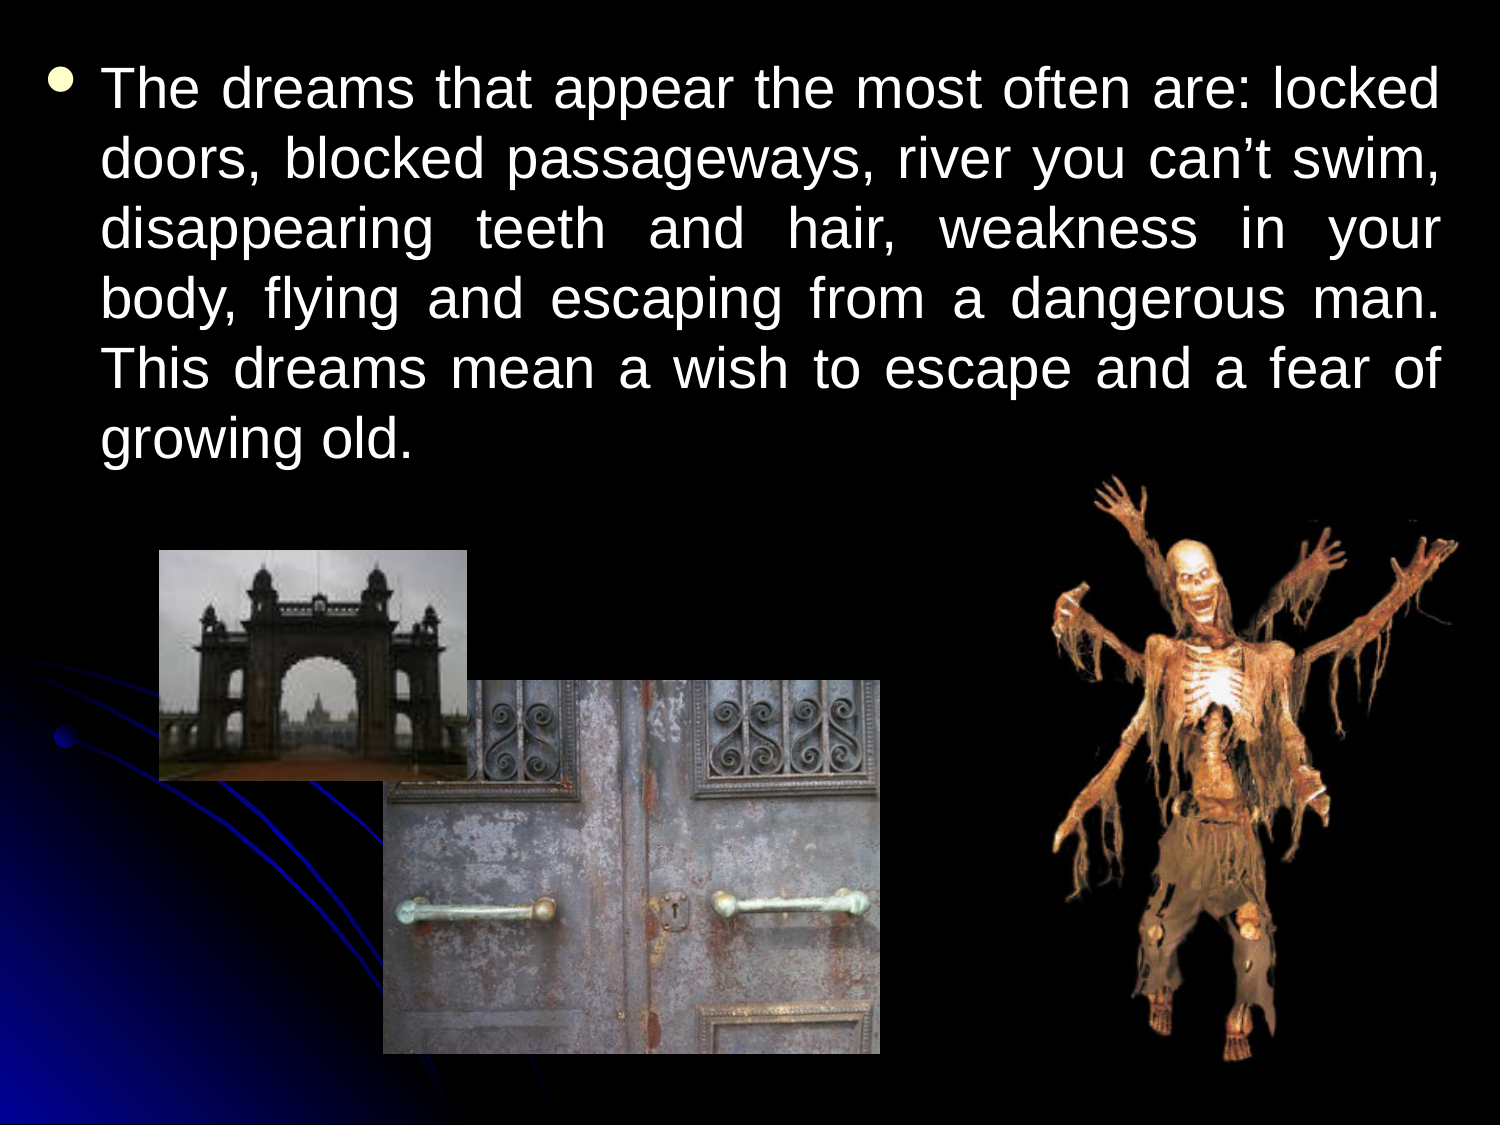

# The dreams that appear the most often are: locked doors, blocked passageways, river you can’t swim, disappearing teeth and hair, weakness in your body, flying and escaping from a dangerous man. This dreams mean a wish to escape and a fear of growing old.